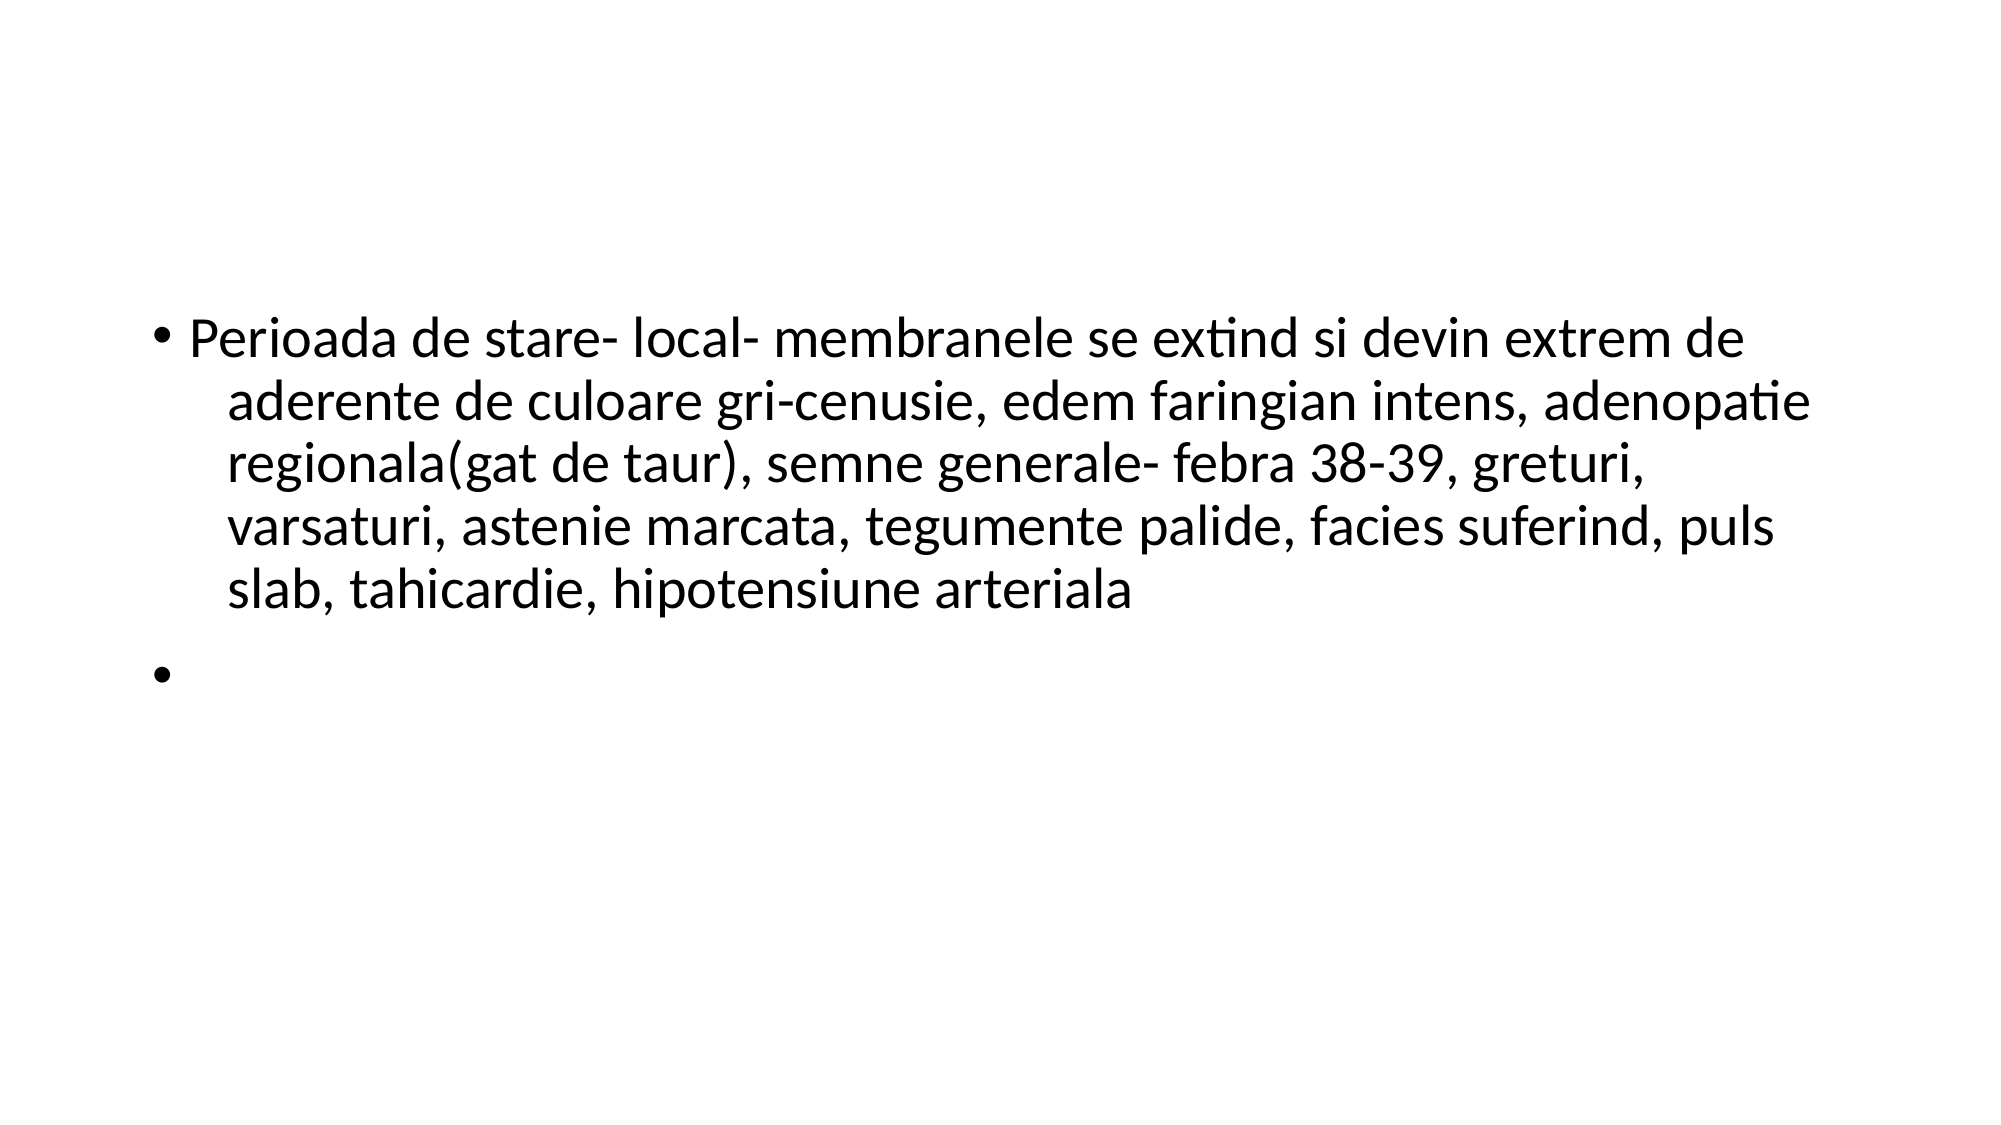

#
Perioada de stare- local- membranele se extind si devin extrem de aderente de culoare gri-cenusie, edem faringian intens, adenopatie regionala(gat de taur), semne generale- febra 38-39, greturi, varsaturi, astenie marcata, tegumente palide, facies suferind, puls slab, tahicardie, hipotensiune arteriala